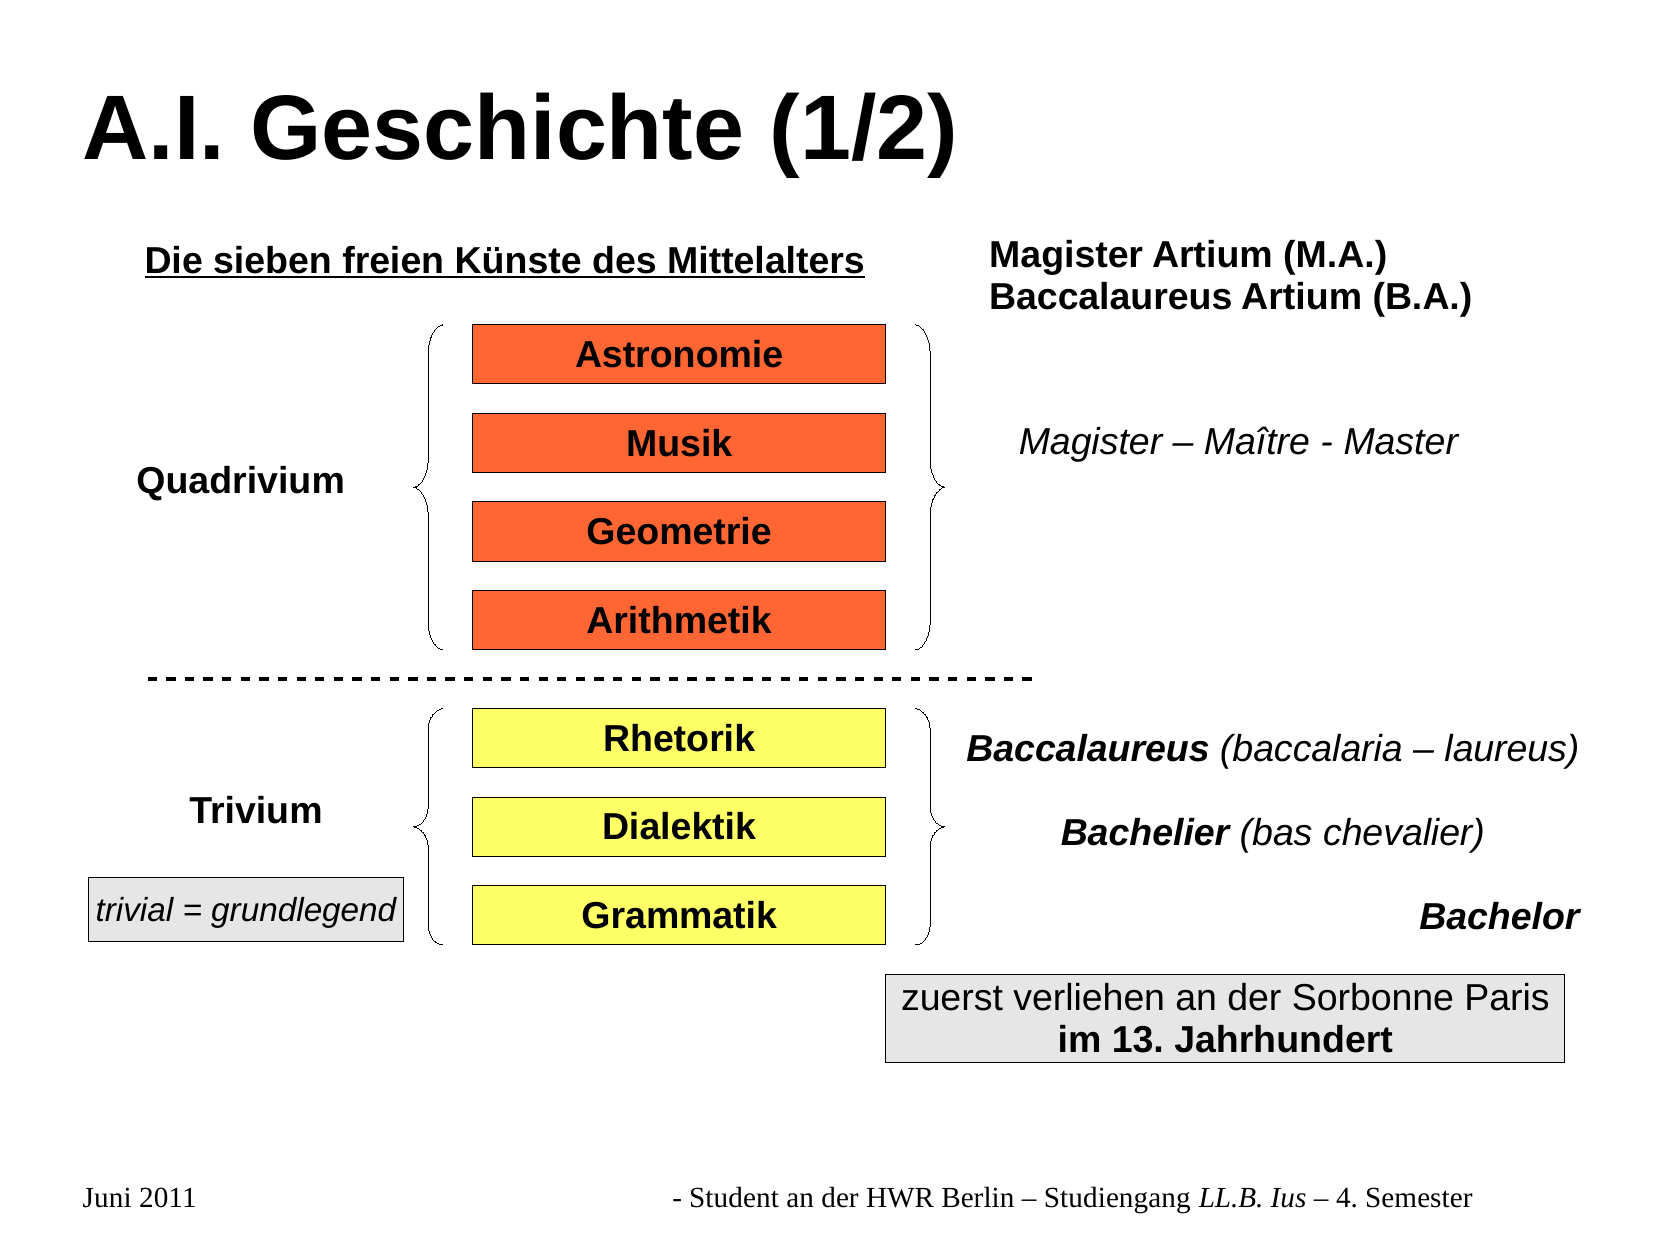

# A.I. Geschichte (1/2)
Magister Artium (M.A.)
Baccalaureus Artium (B.A.)
Die sieben freien Künste des Mittelalters
Astronomie
Musik
Magister – Maître - Master
Quadrivium
Geometrie
Arithmetik
Rhetorik
Baccalaureus (baccalaria – laureus)
Bachelier (bas chevalier)
Bachelor
Trivium
Dialektik
trivial = grundlegend
Grammatik
zuerst verliehen an der Sorbonne Paris
im 13. Jahrhundert